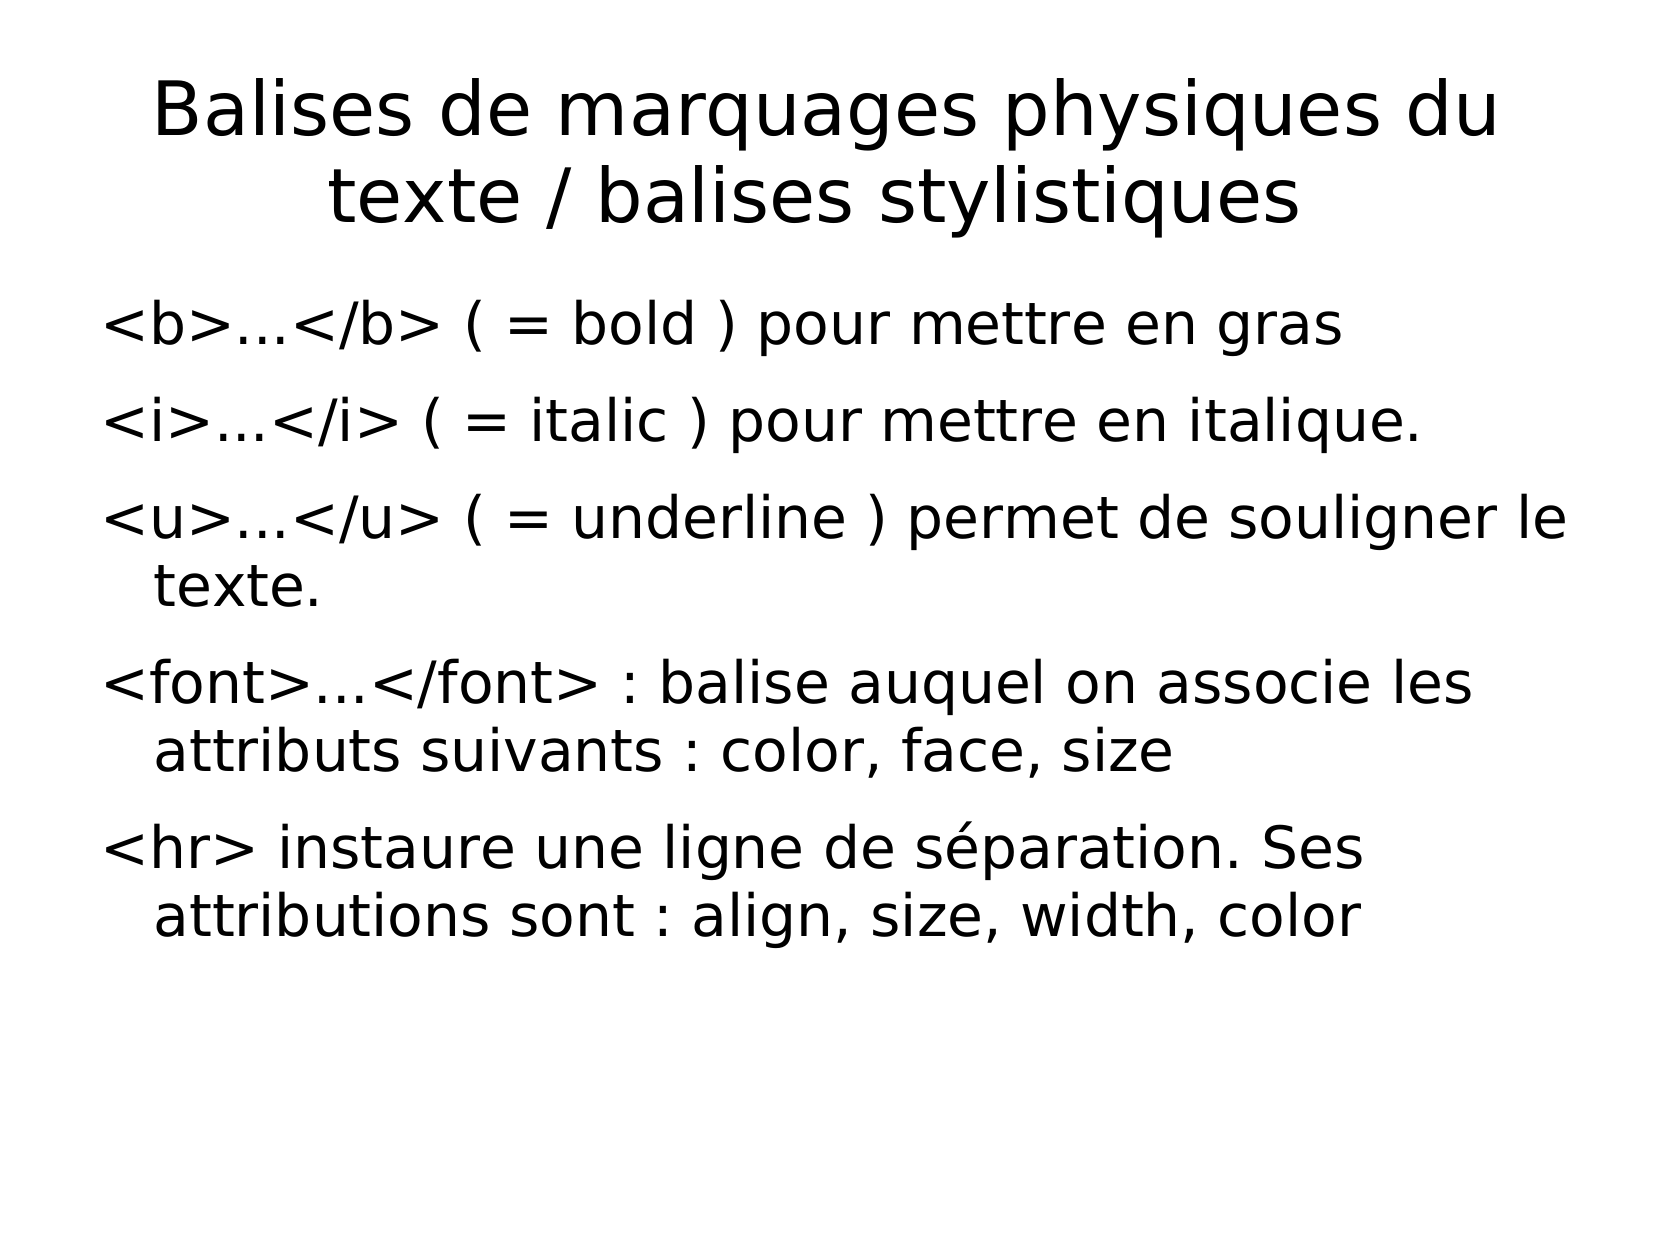

# Balises de marquages physiques du texte / balises stylistiques
<b>...</b> ( = bold ) pour mettre en gras
<i>...</i> ( = italic ) pour mettre en italique.
<u>...</u> ( = underline ) permet de souligner le texte.
<font>...</font> : balise auquel on associe les attributs suivants : color, face, size
<hr> instaure une ligne de séparation. Ses attributions sont : align, size, width, color